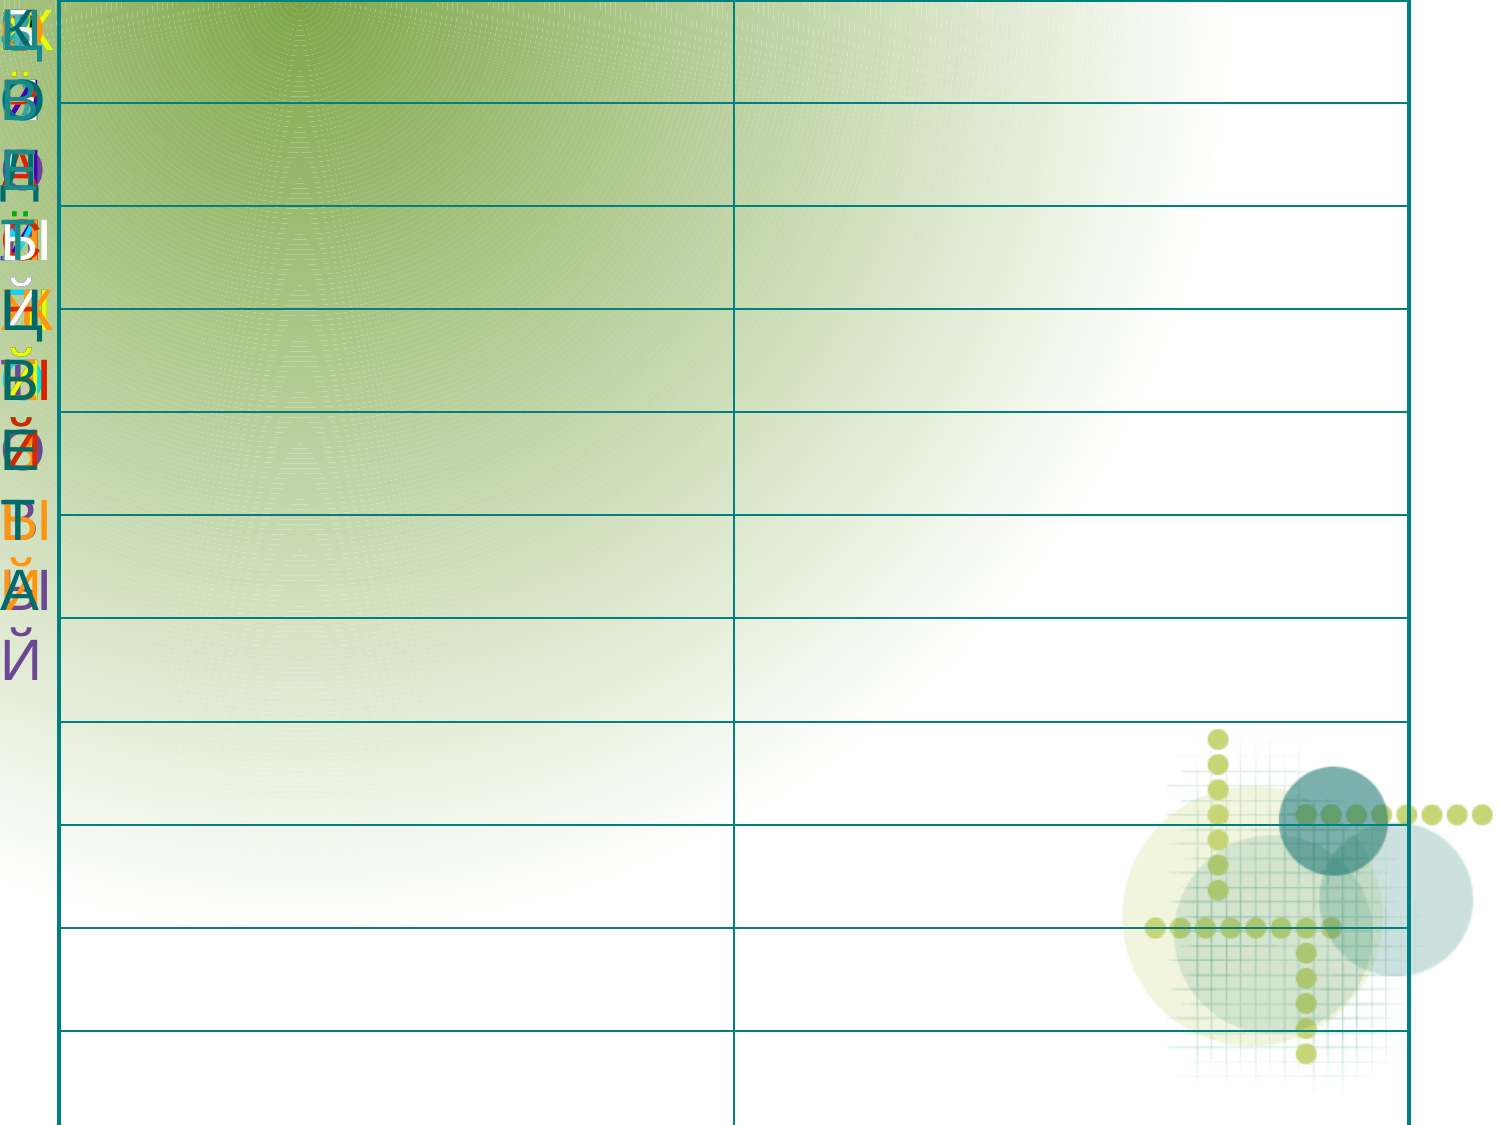

10
ЧЁРНЫЙ
9
СЕРЫЙ
8
ФИОЛЕТОВЫЙ
7
СИНИЙ
6
ГОЛУБОЙ
5
ЗЕЛЁНЫЙ
4
ЖЁЛТЫЙ
3
ОРАНЖЕВЫЙ
2
КРАСНЫЙ
1
БЕЛЫЙ
КОД ЦВЕТА
ЦВЕТ